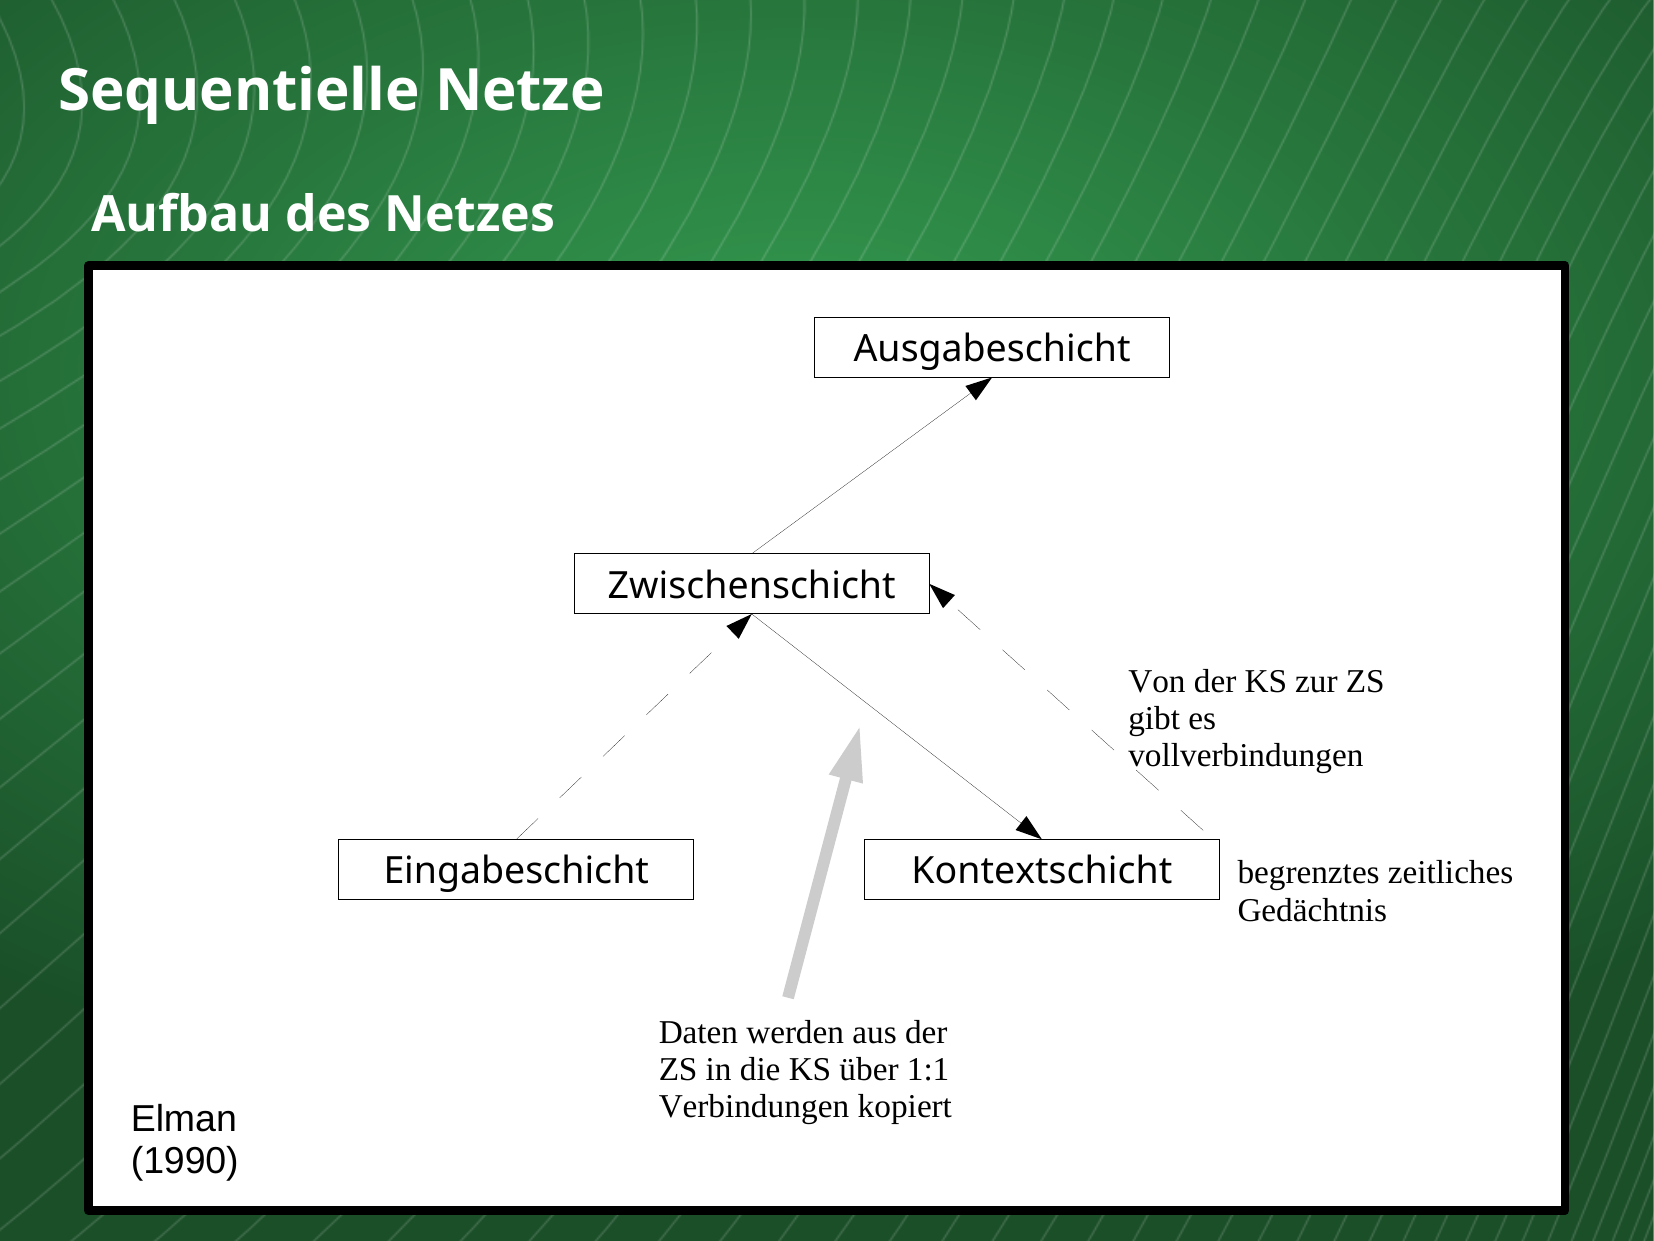

Sequentielle Netze
Aufbau des Netzes
Ausgabeschicht
Zwischenschicht
Von der KS zur ZS gibt es vollverbindungen
Eingabeschicht
Kontextschicht
begrenztes zeitliches Gedächtnis
Daten werden aus der ZS in die KS über 1:1 Verbindungen kopiert
Elman (1990)